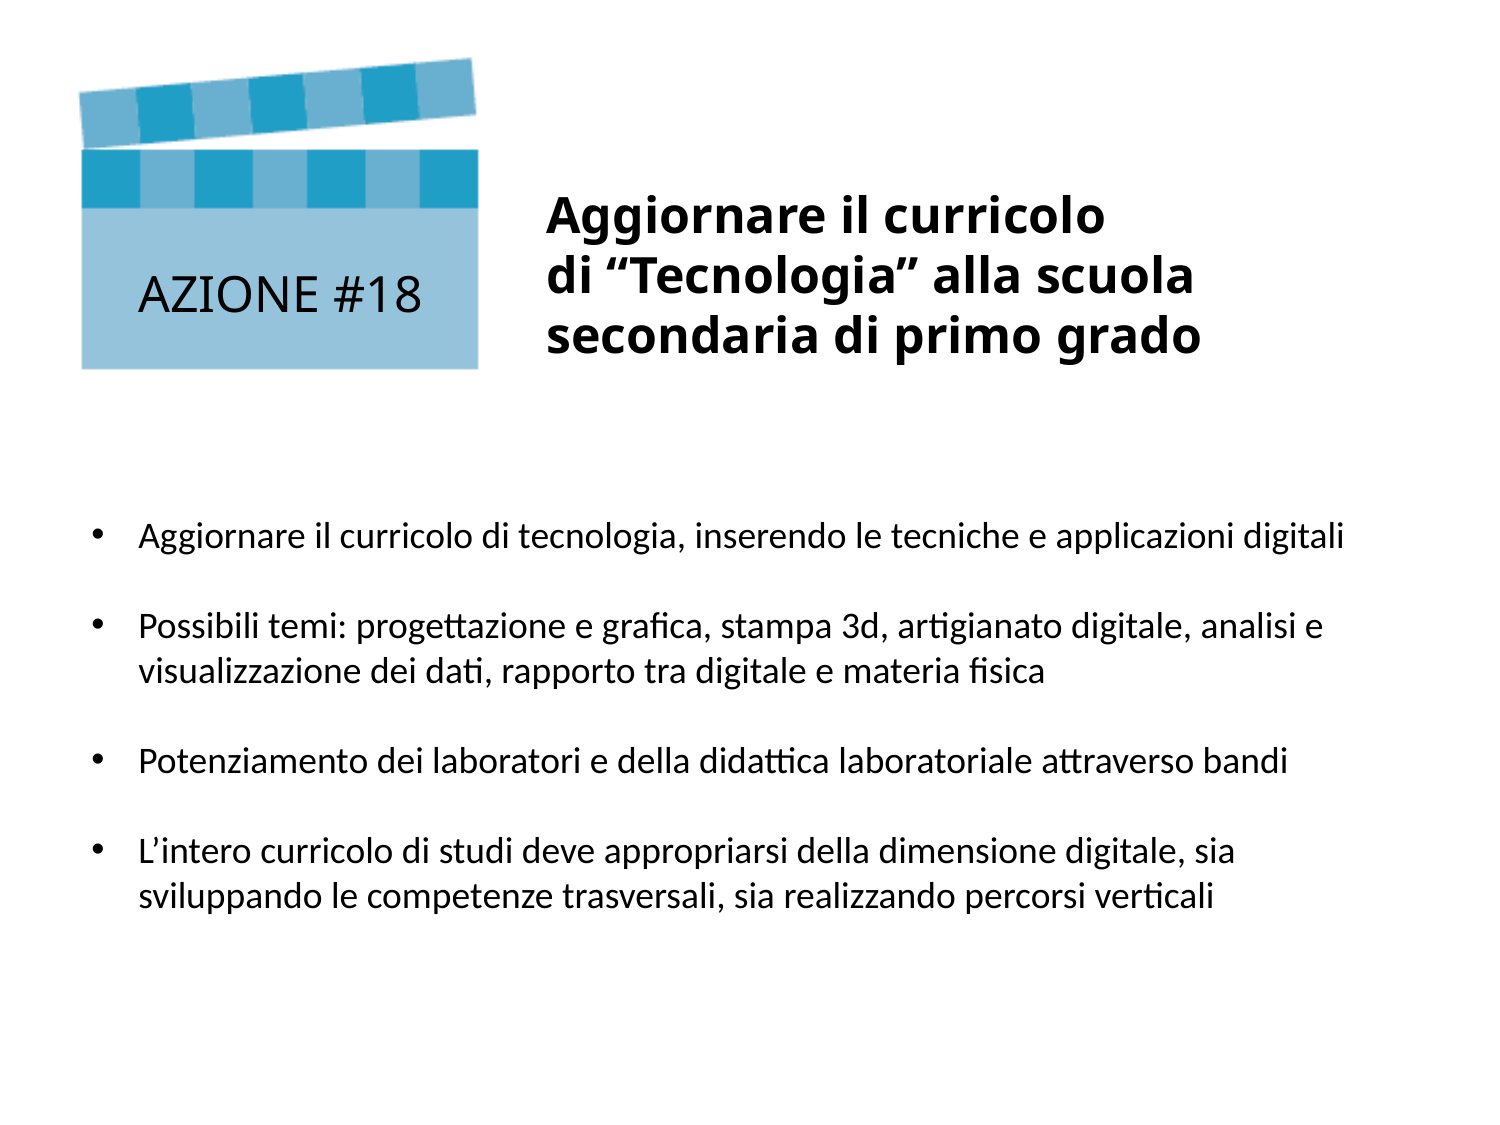

Aggiornare il curricolo
di “Tecnologia” alla scuola
secondaria di primo grado
AZIONE #18
Aggiornare il curricolo di tecnologia, inserendo le tecniche e applicazioni digitali
Possibili temi: progettazione e grafica, stampa 3d, artigianato digitale, analisi e visualizzazione dei dati, rapporto tra digitale e materia fisica
Potenziamento dei laboratori e della didattica laboratoriale attraverso bandi
L’intero curricolo di studi deve appropriarsi della dimensione digitale, sia sviluppando le competenze trasversali, sia realizzando percorsi verticali